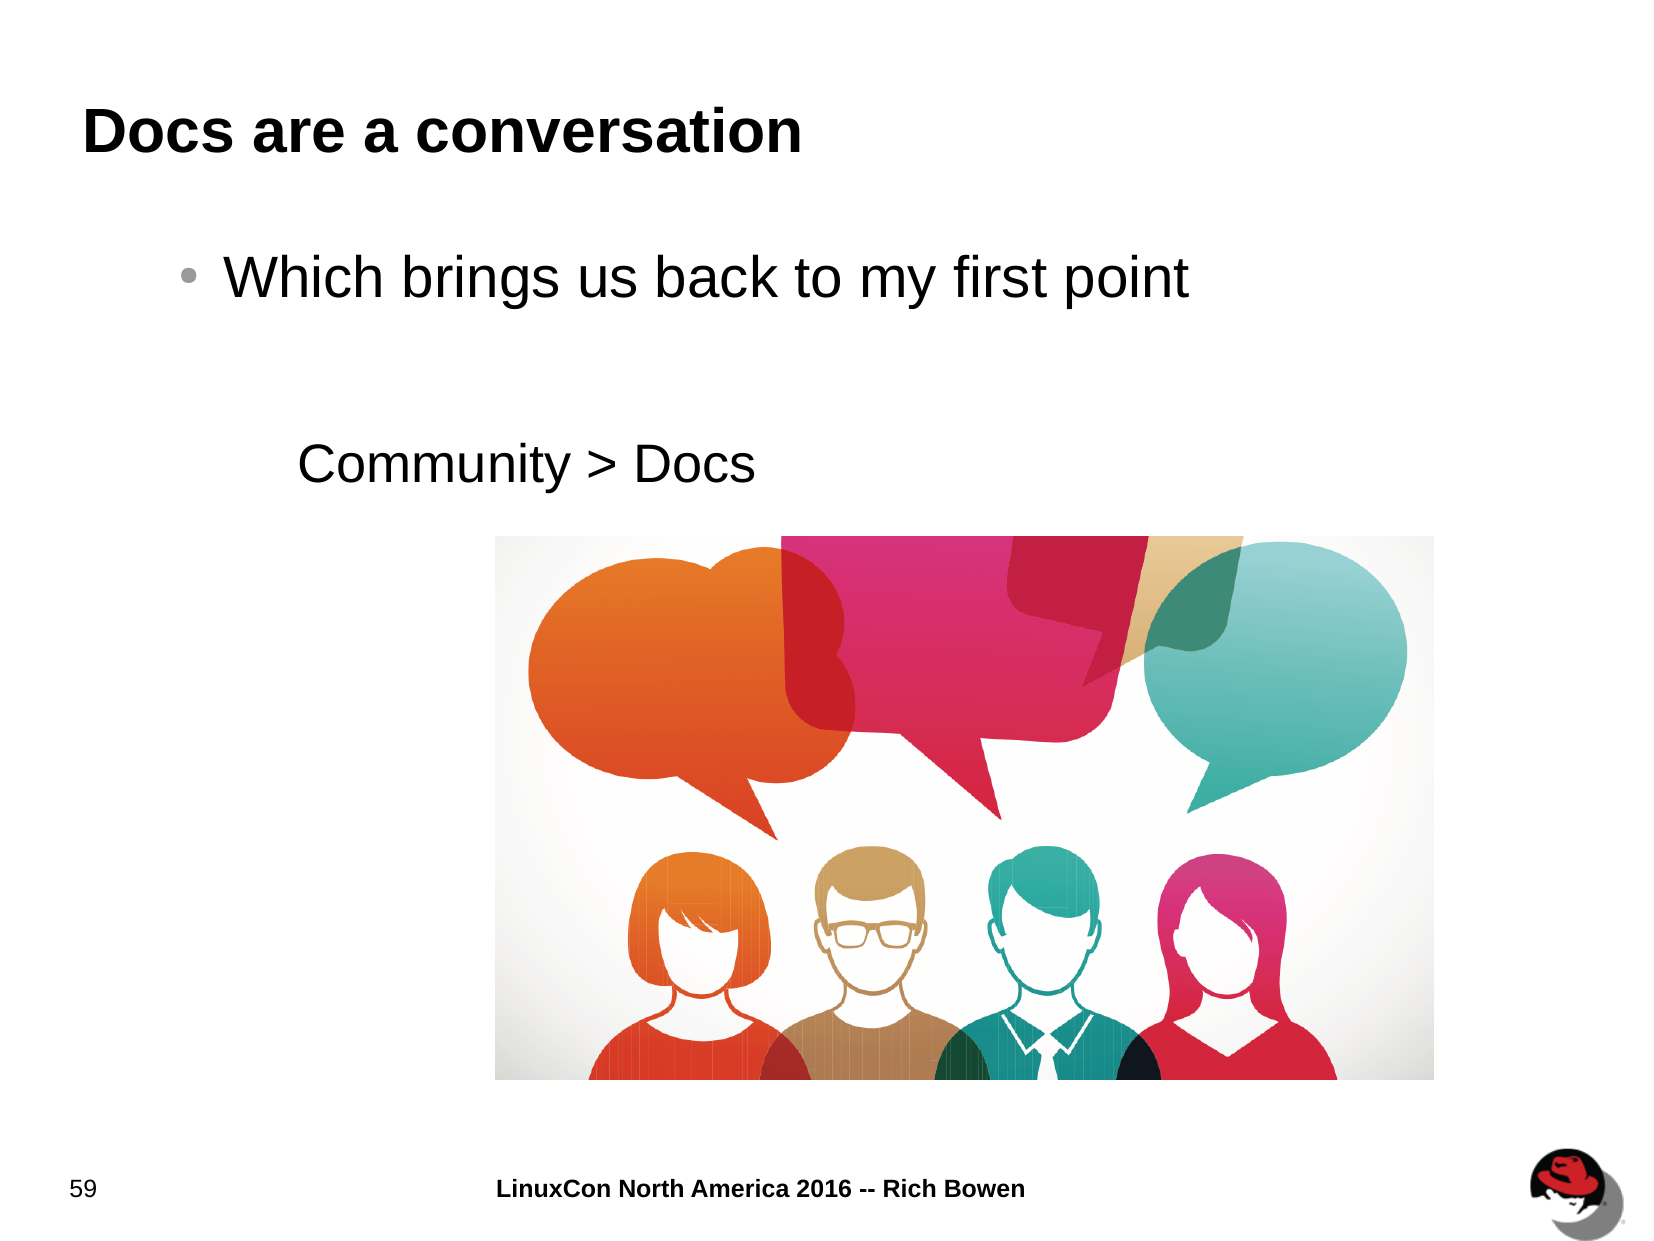

# Docs are a conversation
Which brings us back to my first point
Community > Docs